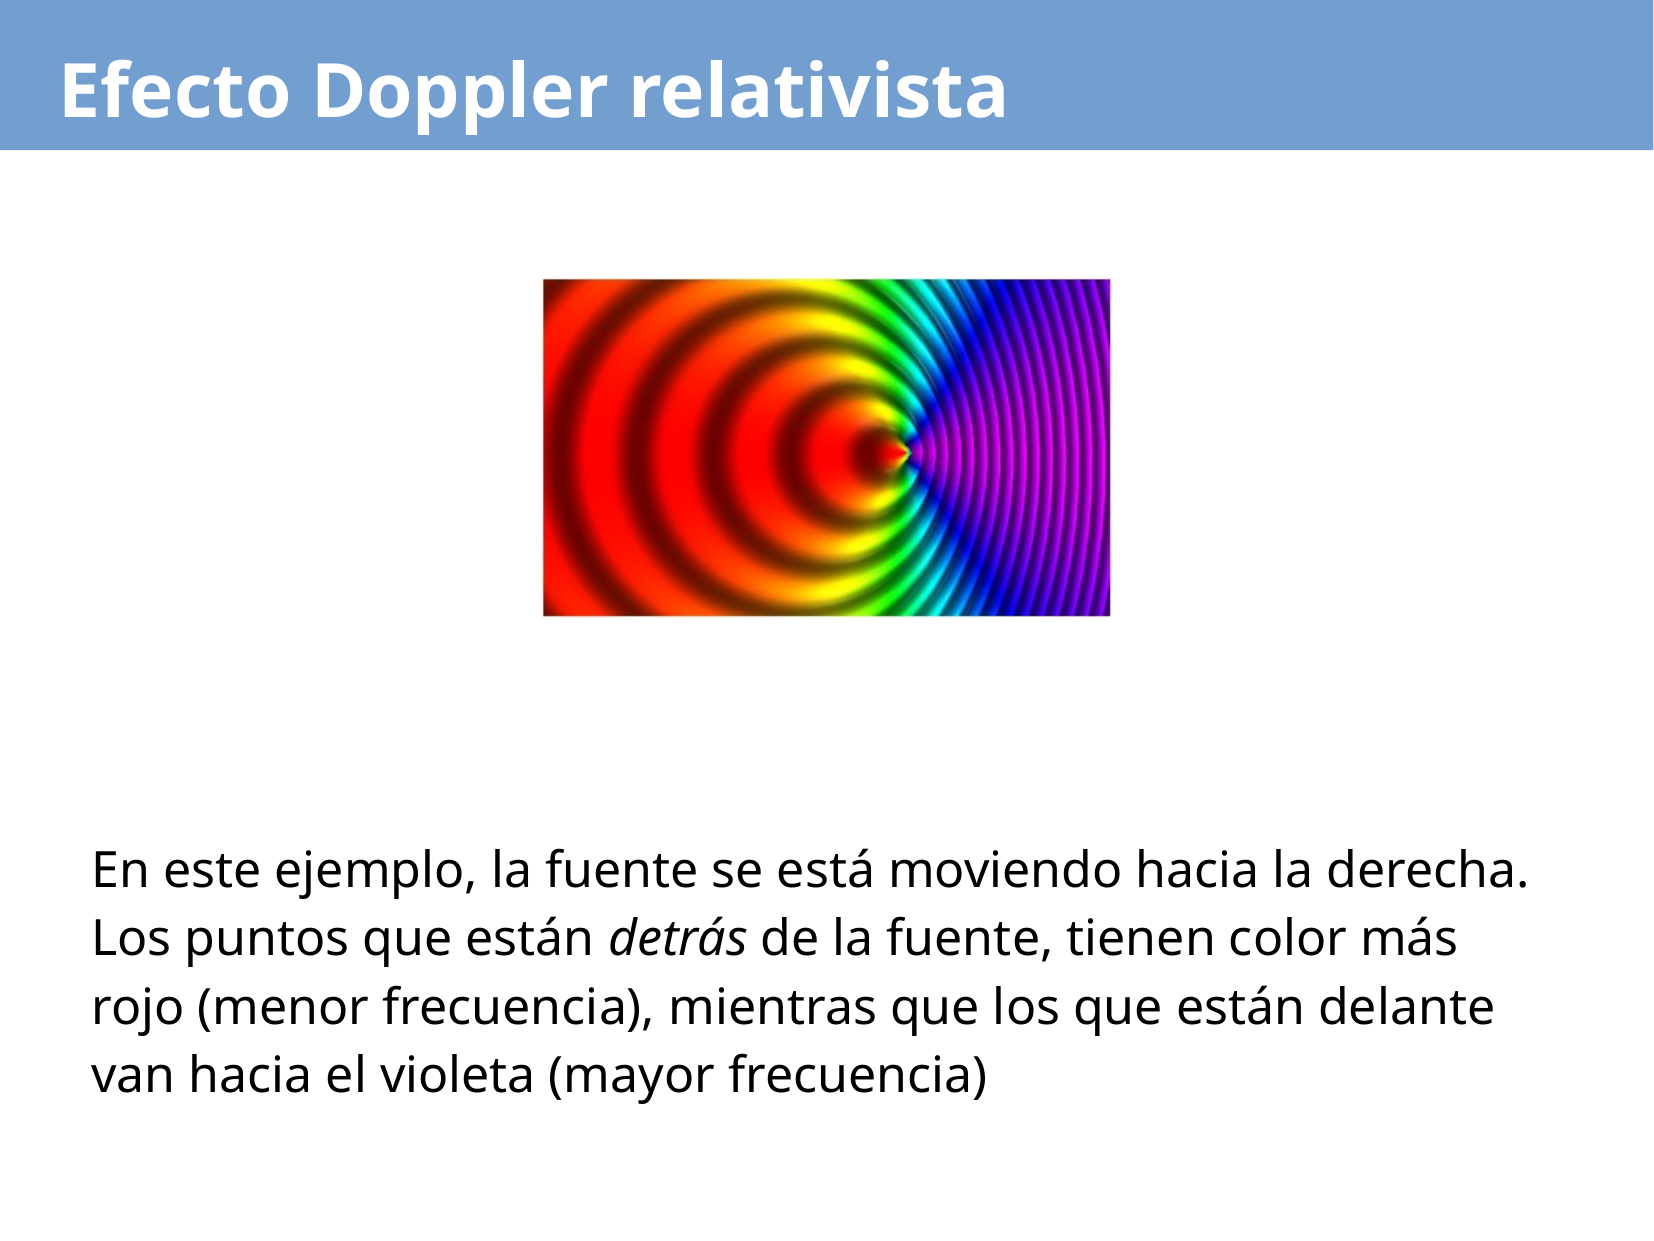

Efecto Doppler relativista
En este ejemplo, la fuente se está moviendo hacia la derecha. Los puntos que están detrás de la fuente, tienen color más rojo (menor frecuencia), mientras que los que están delante van hacia el violeta (mayor frecuencia)